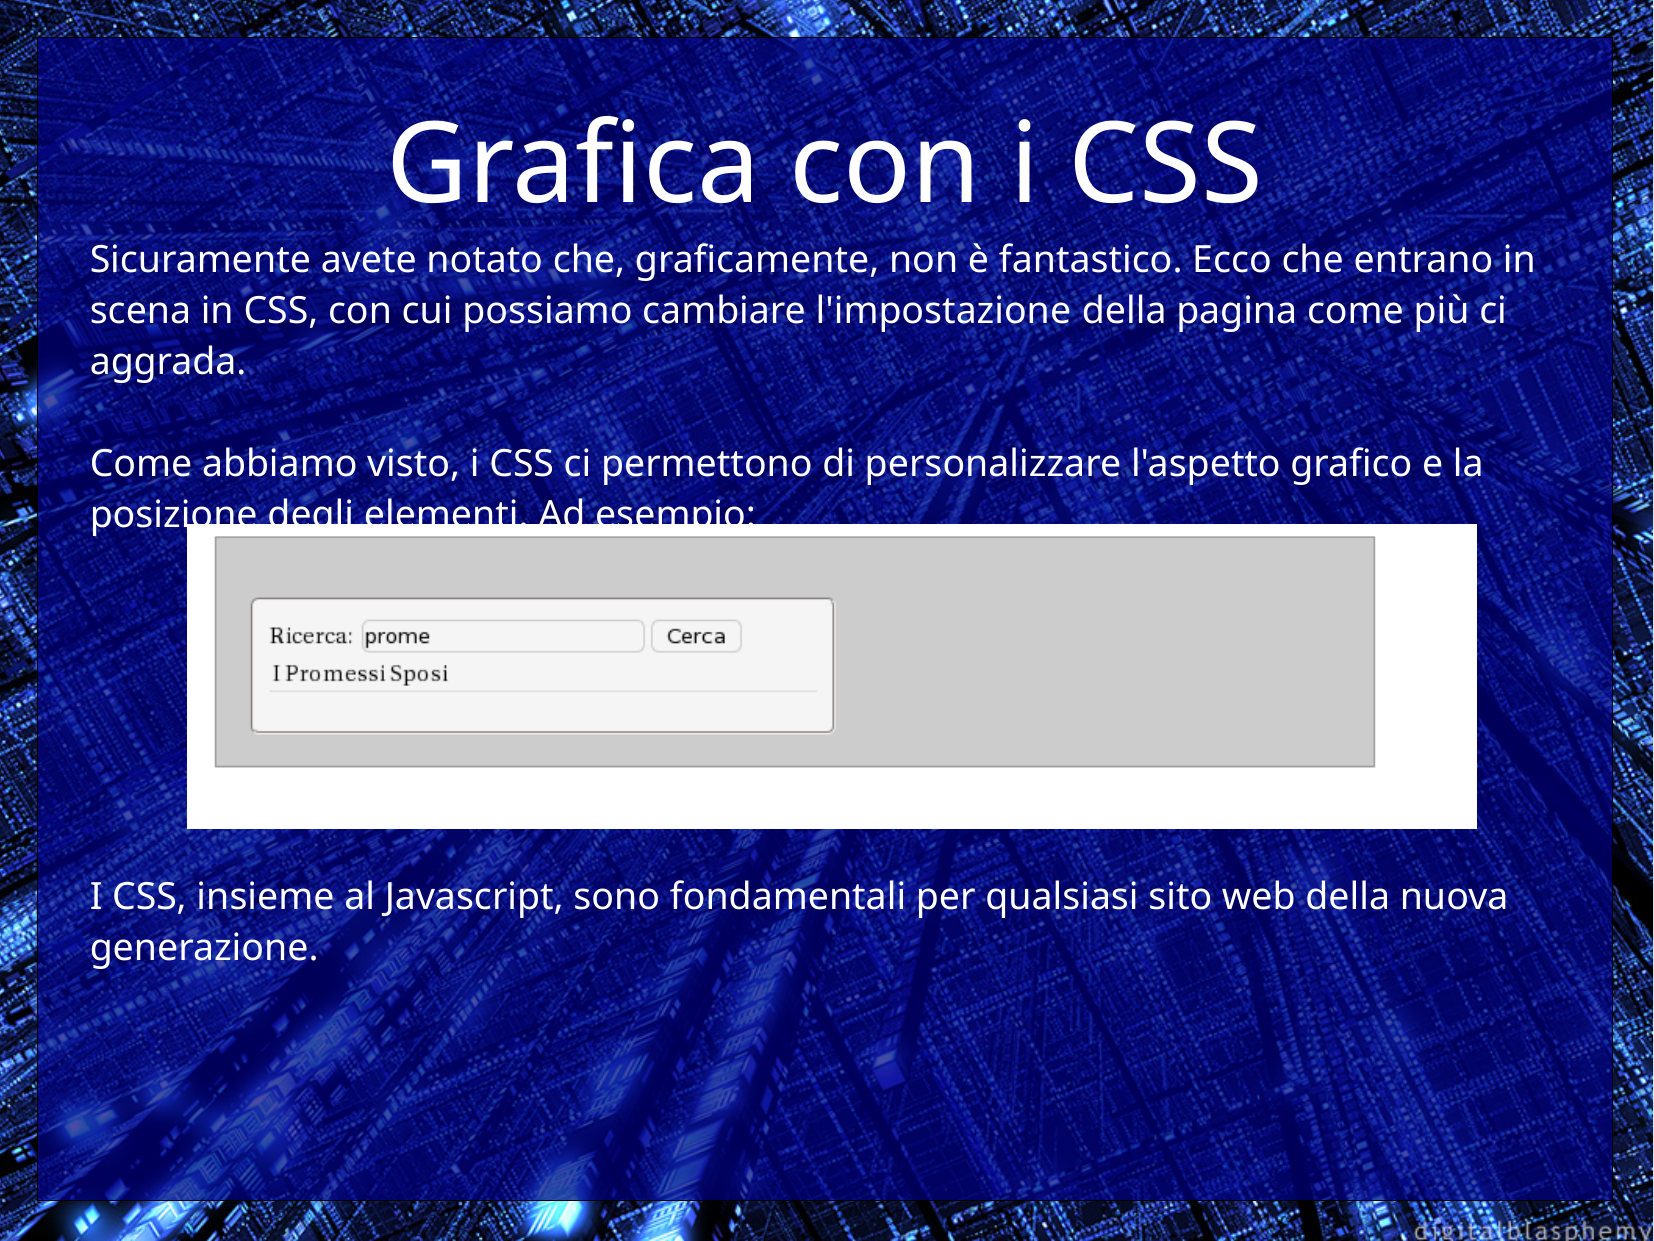

Grafica con i CSS
Sicuramente avete notato che, graficamente, non è fantastico. Ecco che entrano in scena in CSS, con cui possiamo cambiare l'impostazione della pagina come più ci aggrada.
Come abbiamo visto, i CSS ci permettono di personalizzare l'aspetto grafico e la posizione degli elementi. Ad esempio:
#
I CSS, insieme al Javascript, sono fondamentali per qualsiasi sito web della nuova generazione.